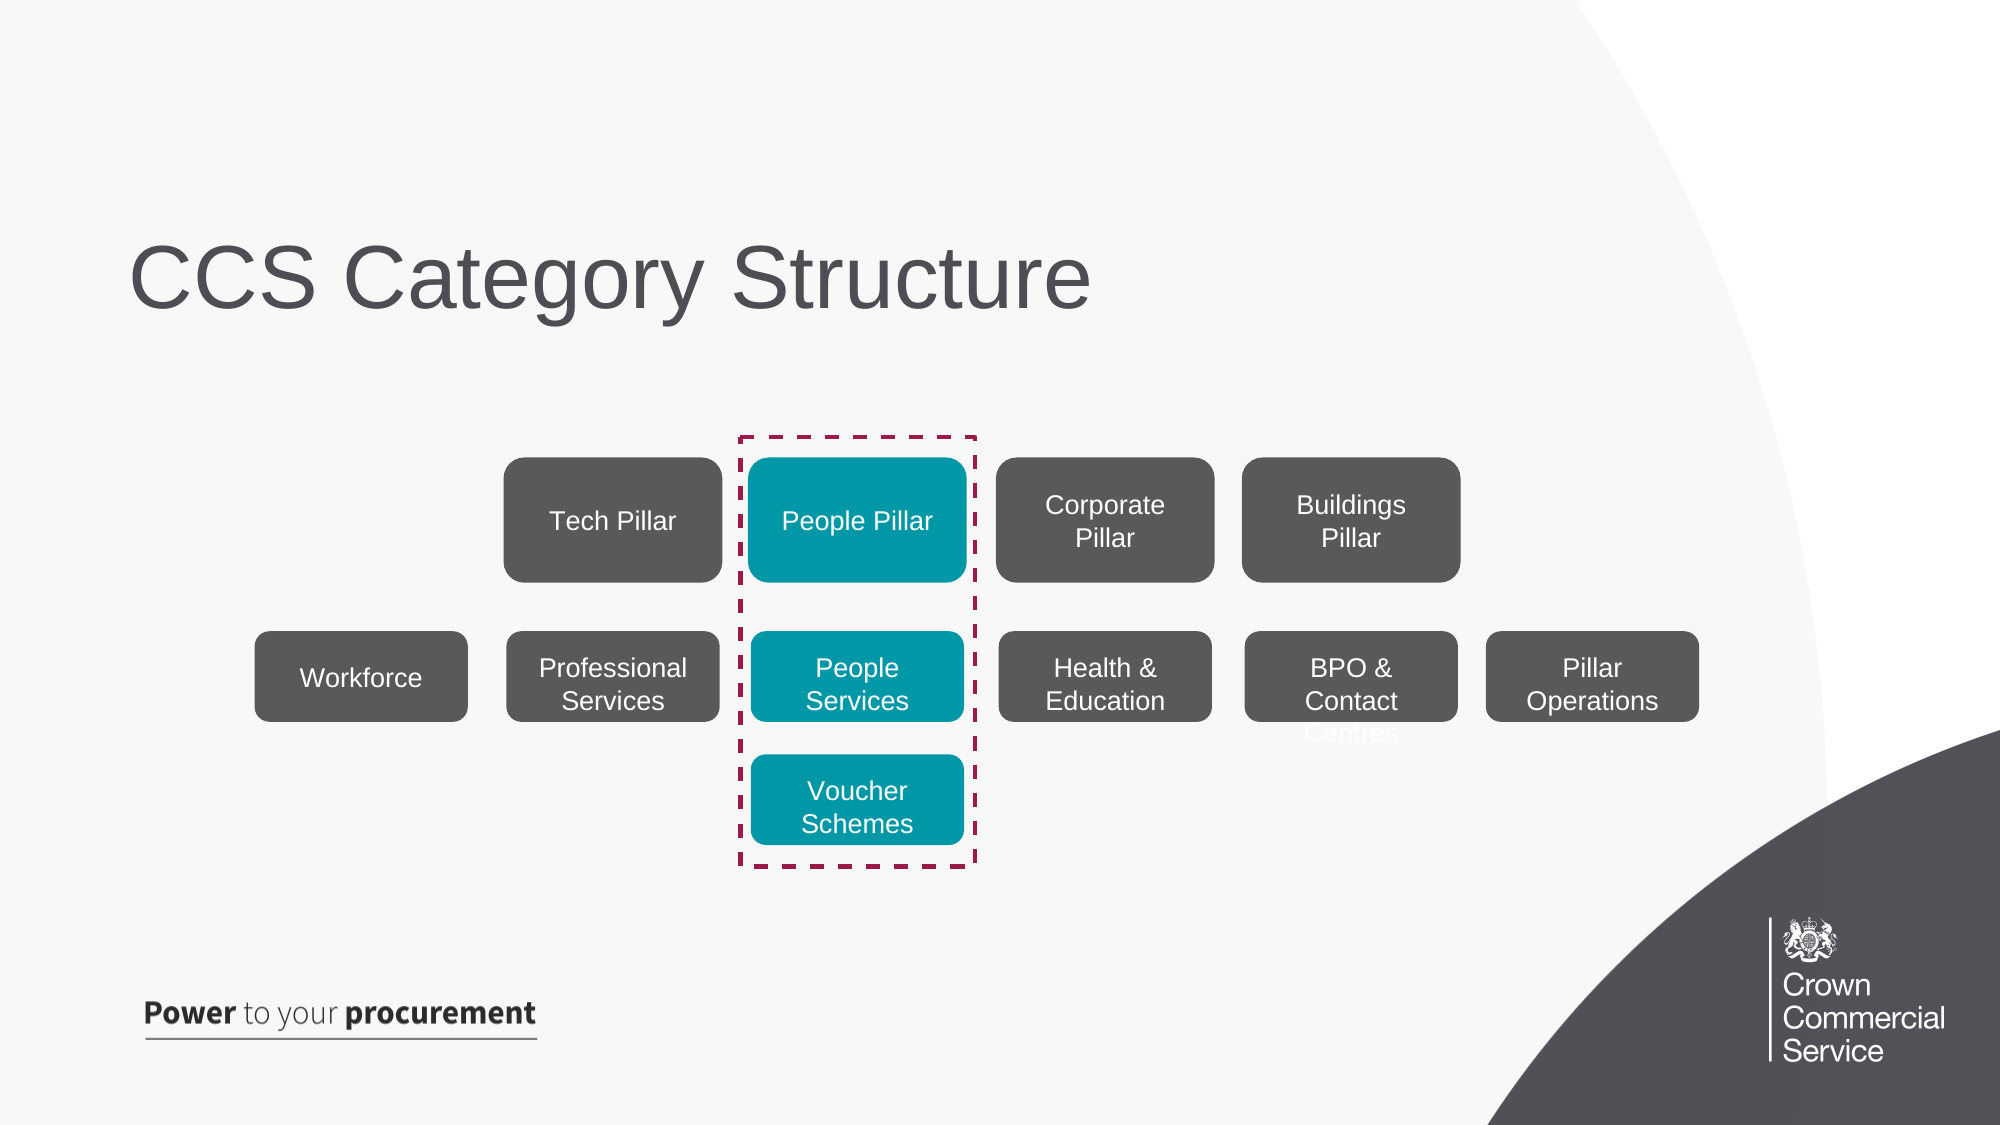

# CCS Category Structure
Tech Pillar
People Pillar
Corporate Pillar
Buildings Pillar
Workforce
Professional Services
People Services
Health & Education
BPO & Contact Centres
Pillar Operations
Voucher Schemes